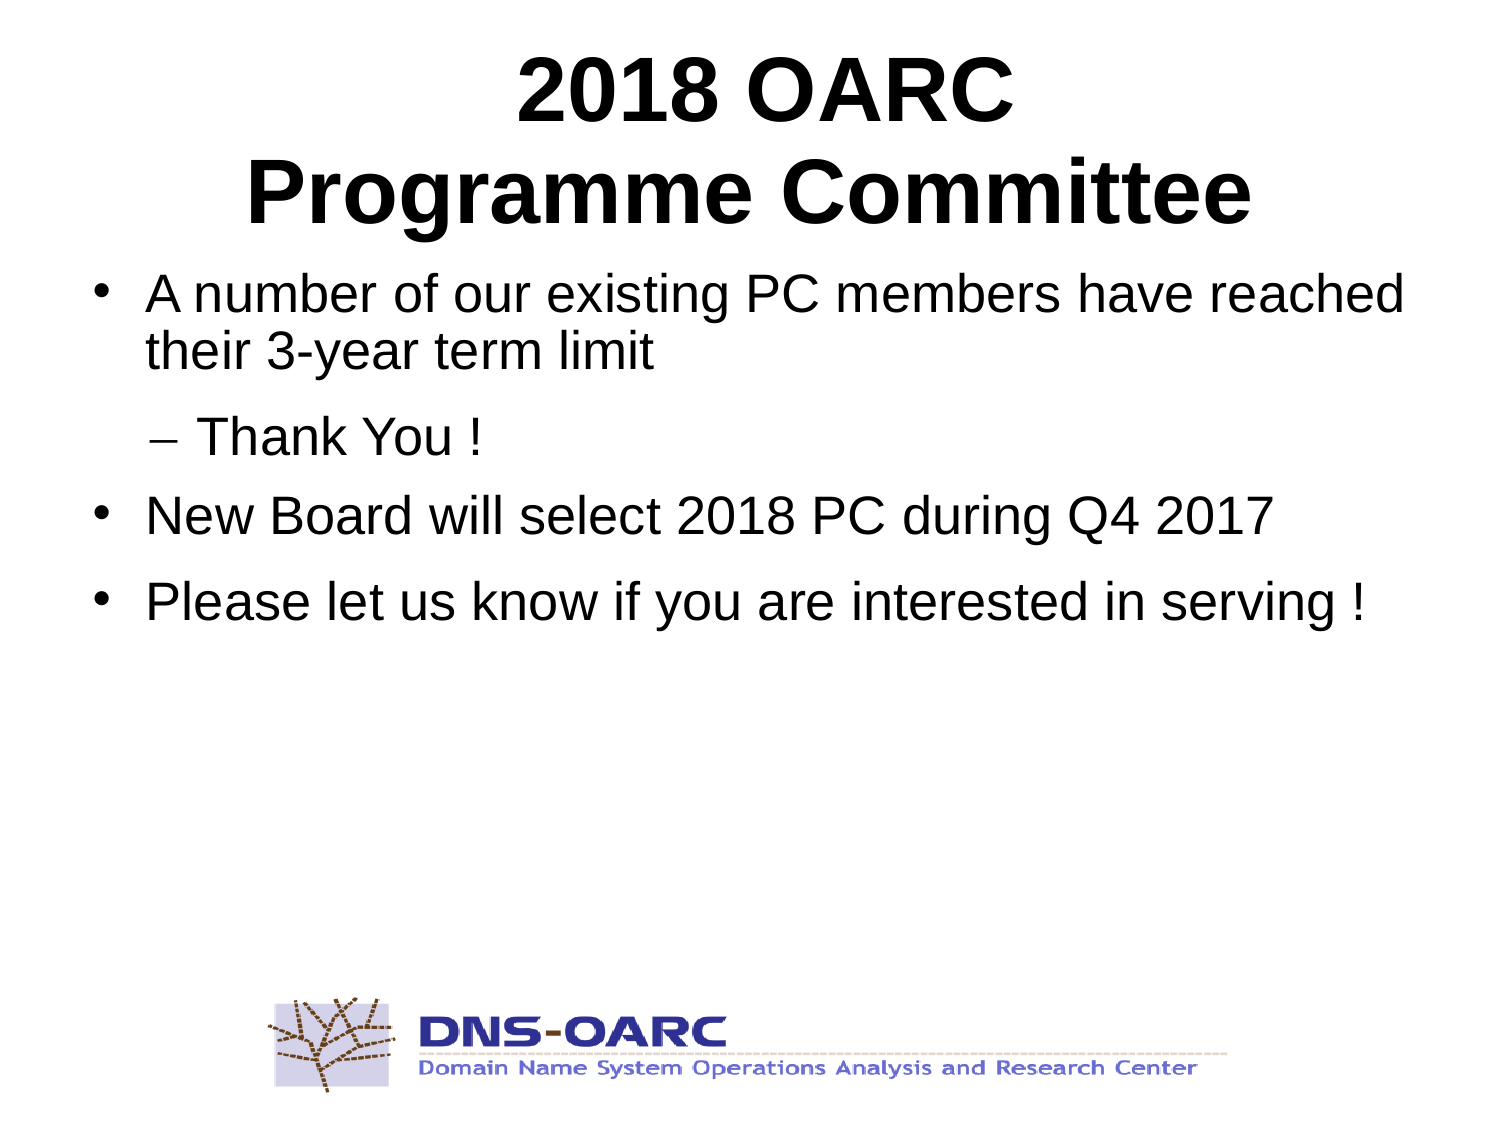

2018 OARC
Programme Committee
# A number of our existing PC members have reached their 3-year term limit
Thank You !
New Board will select 2018 PC during Q4 2017
Please let us know if you are interested in serving !